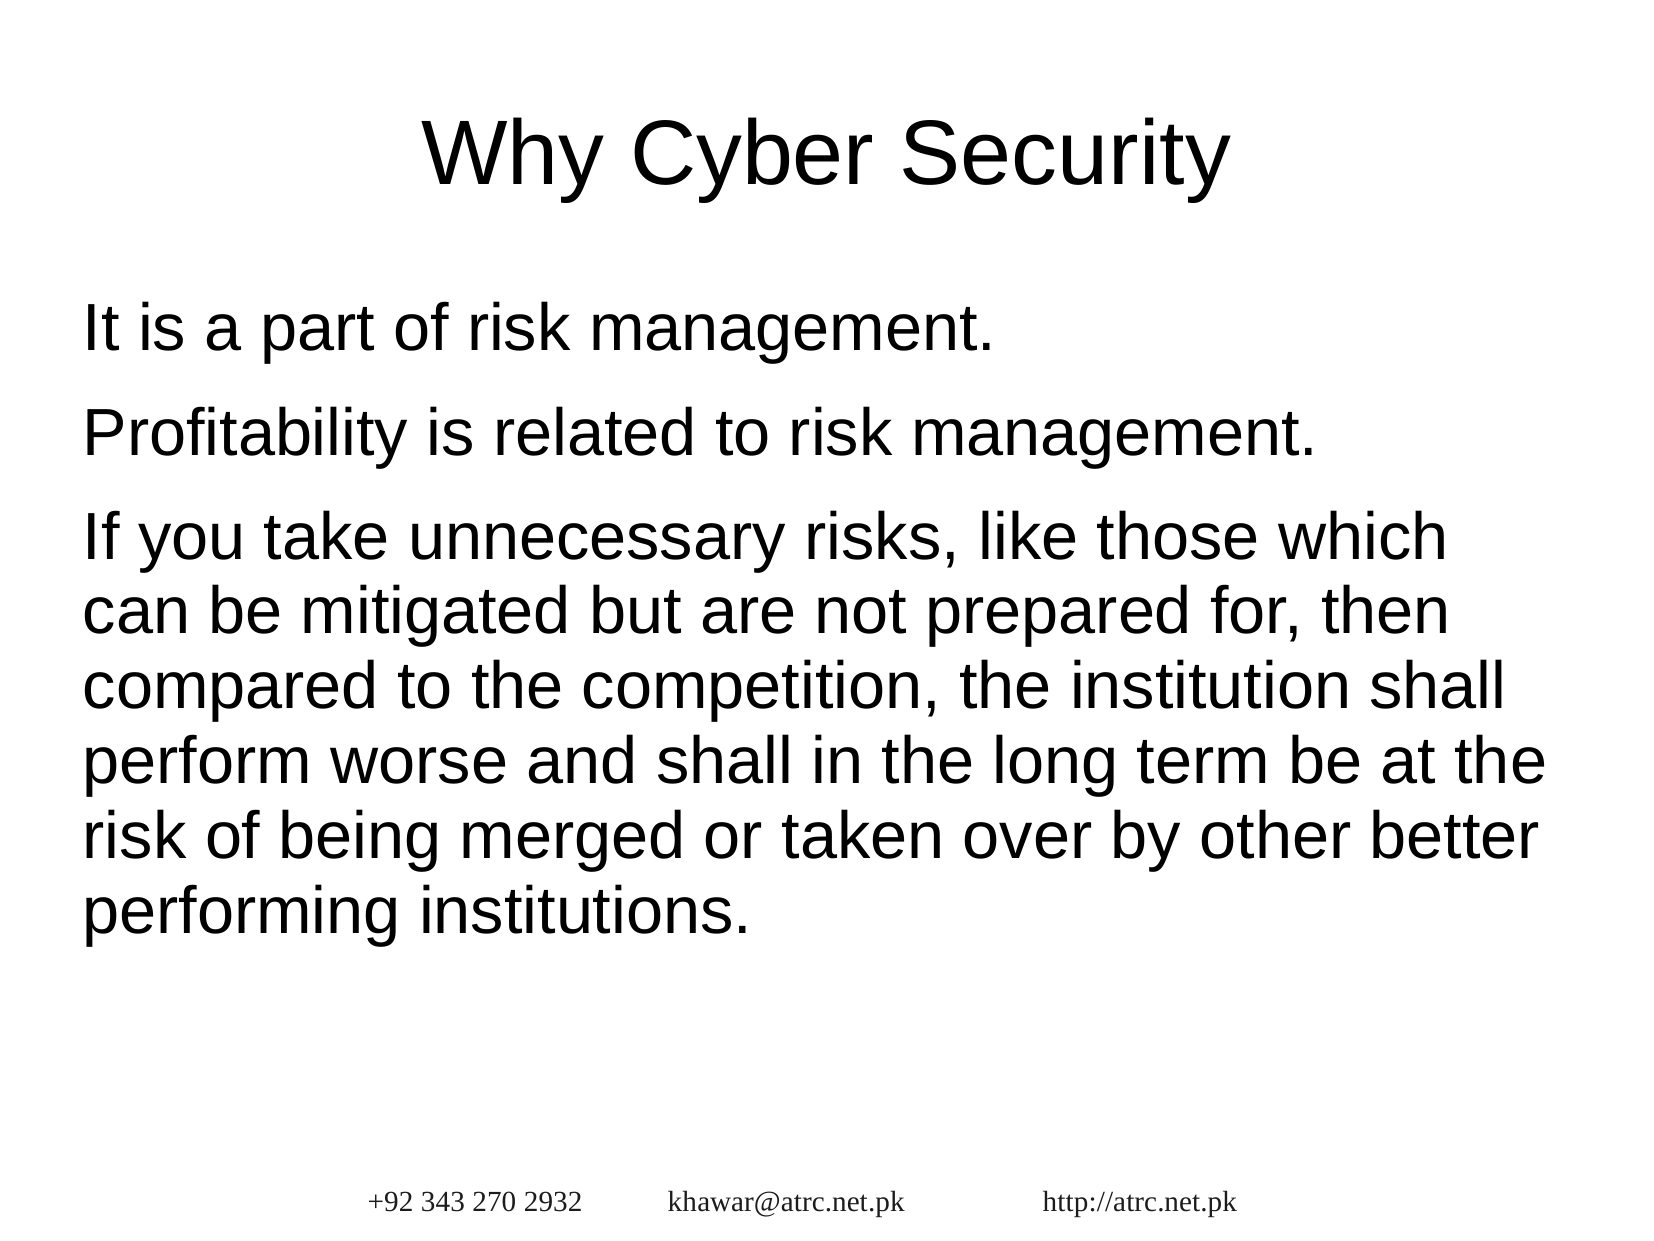

# Why Cyber Security
It is a part of risk management.
Profitability is related to risk management.
If you take unnecessary risks, like those which can be mitigated but are not prepared for, then compared to the competition, the institution shall perform worse and shall in the long term be at the risk of being merged or taken over by other better performing institutions.